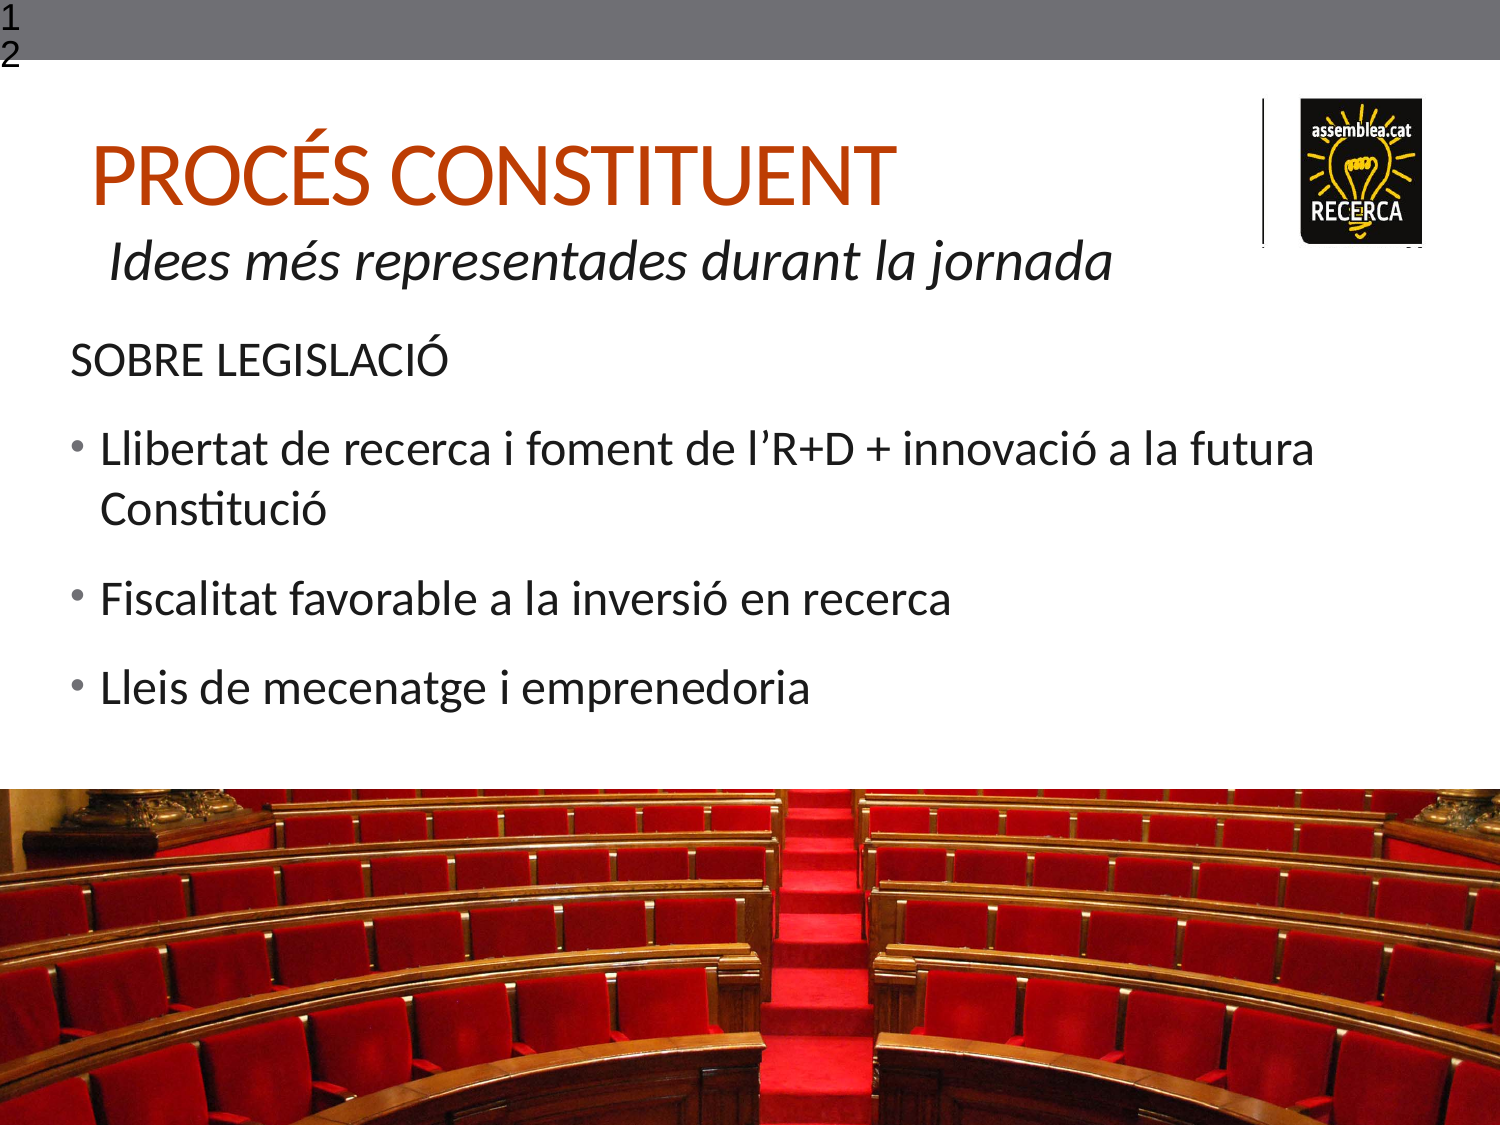

# PROCÉS CONSTITUENT
Idees més representades durant la jornada
SOBRE LEGISLACIÓ
Llibertat de recerca i foment de l’R+D + innovació a la futura Constitució
Fiscalitat favorable a la inversió en recerca
Lleis de mecenatge i emprenedoria